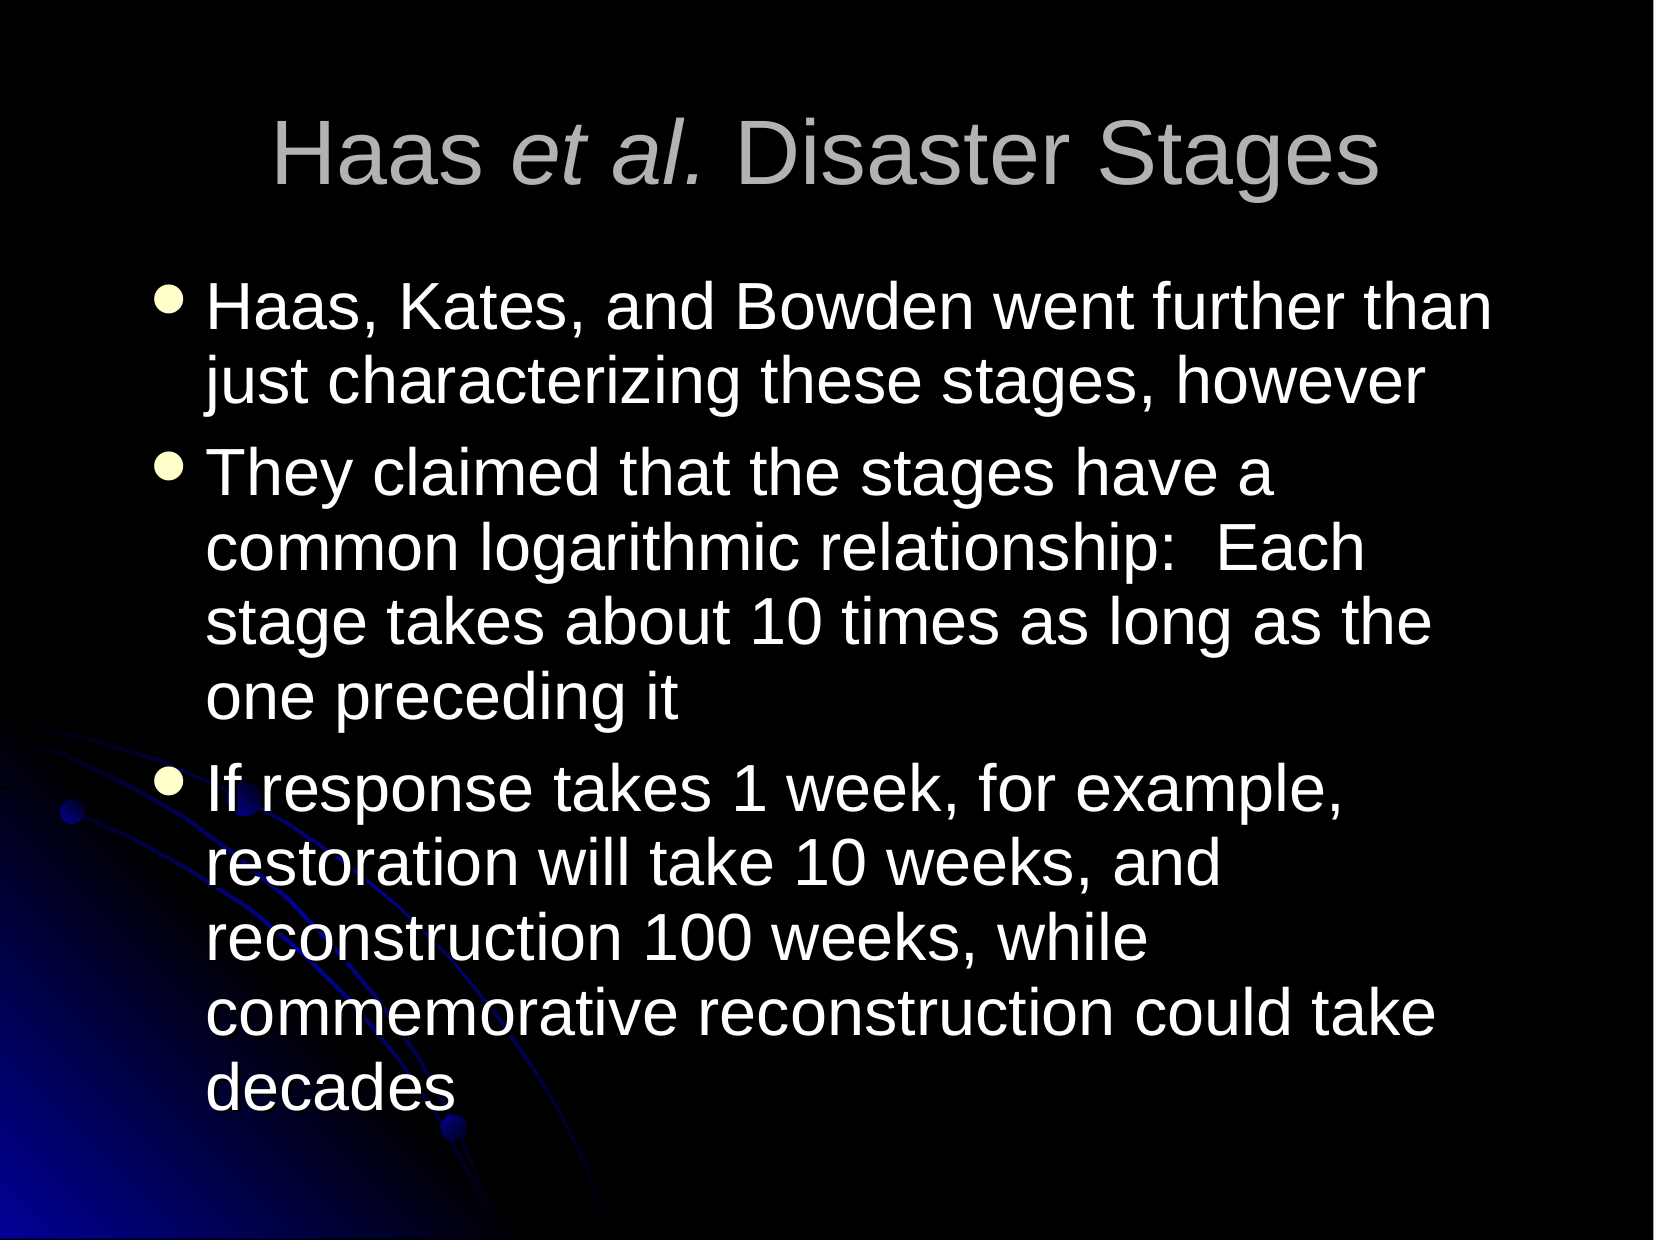

# Haas et al. Disaster Stages
Haas, Kates, and Bowden went further than just characterizing these stages, however
They claimed that the stages have a common logarithmic relationship: Each stage takes about 10 times as long as the one preceding it
If response takes 1 week, for example, restoration will take 10 weeks, and reconstruction 100 weeks, while commemorative reconstruction could take decades